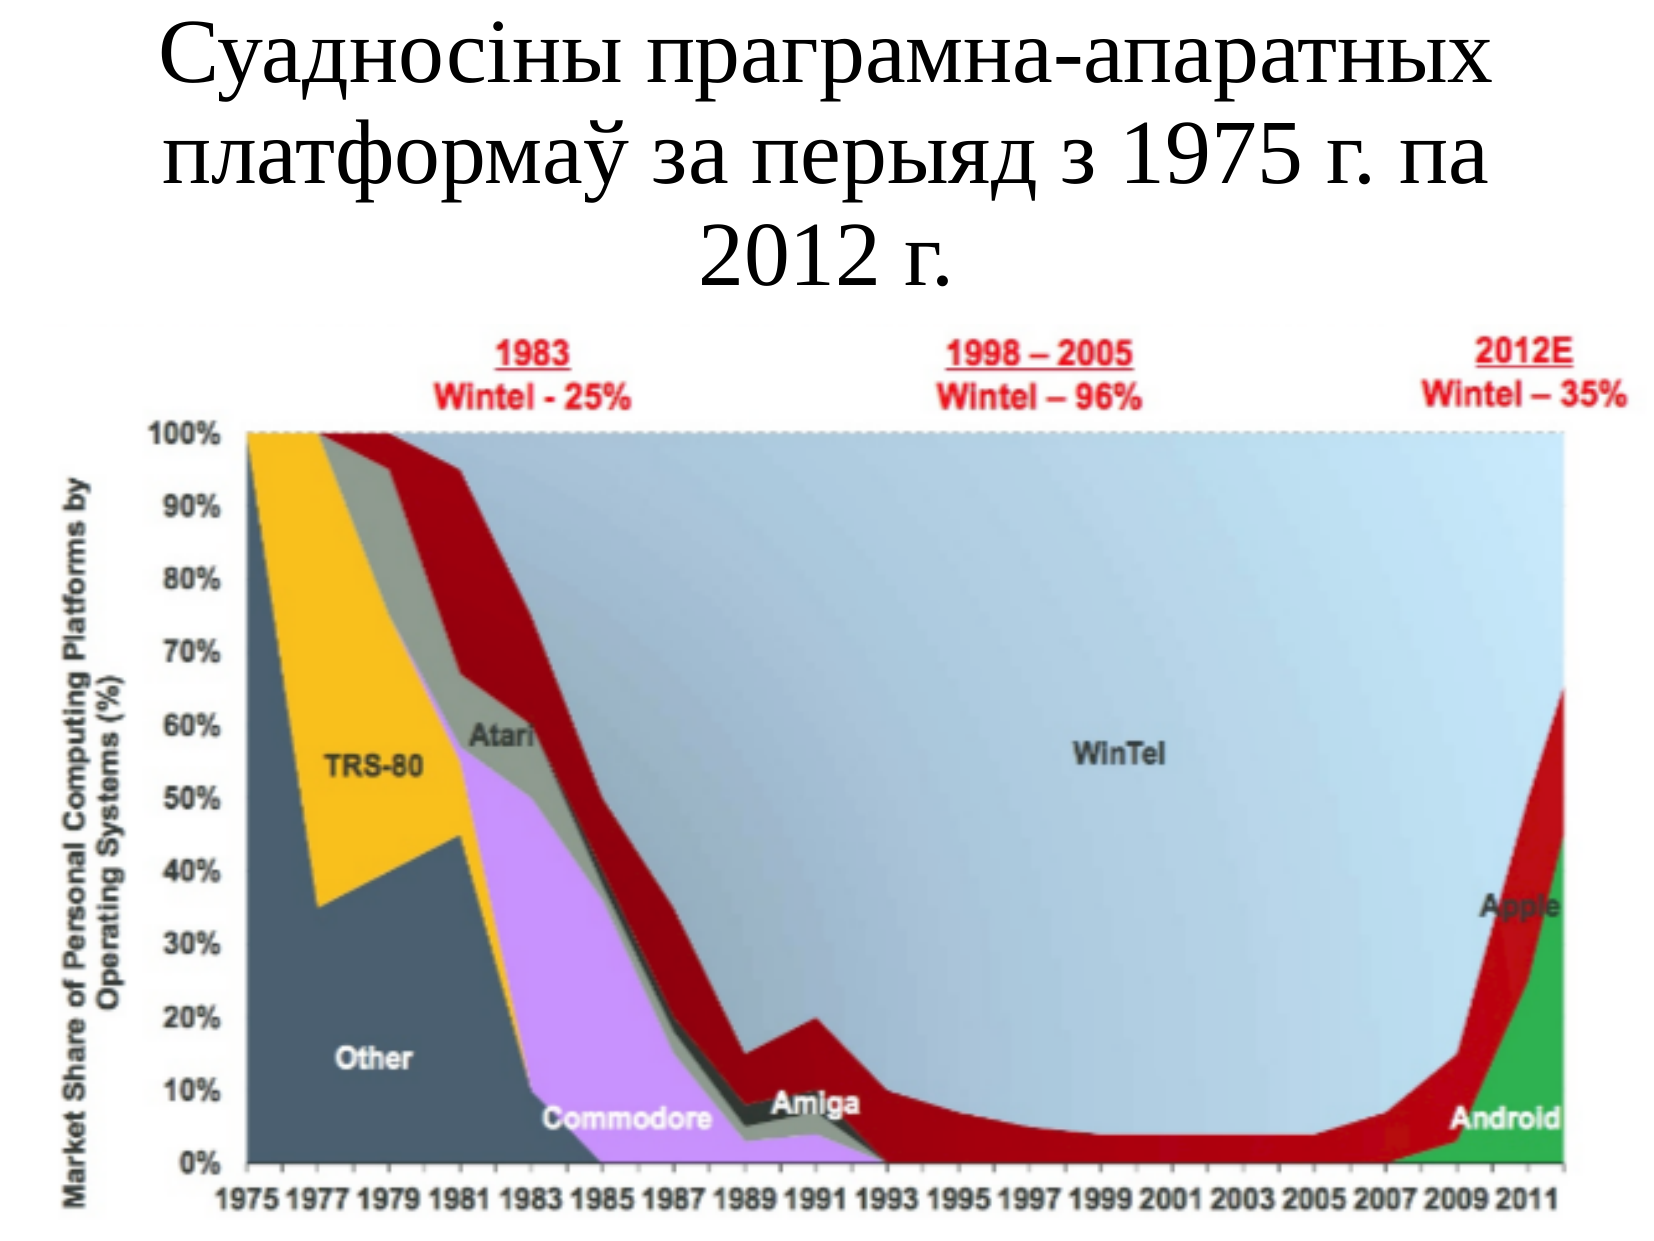

# Суадносіны праграмна-апаратных платформаў за перыяд з 1975 г. па 2012 г.